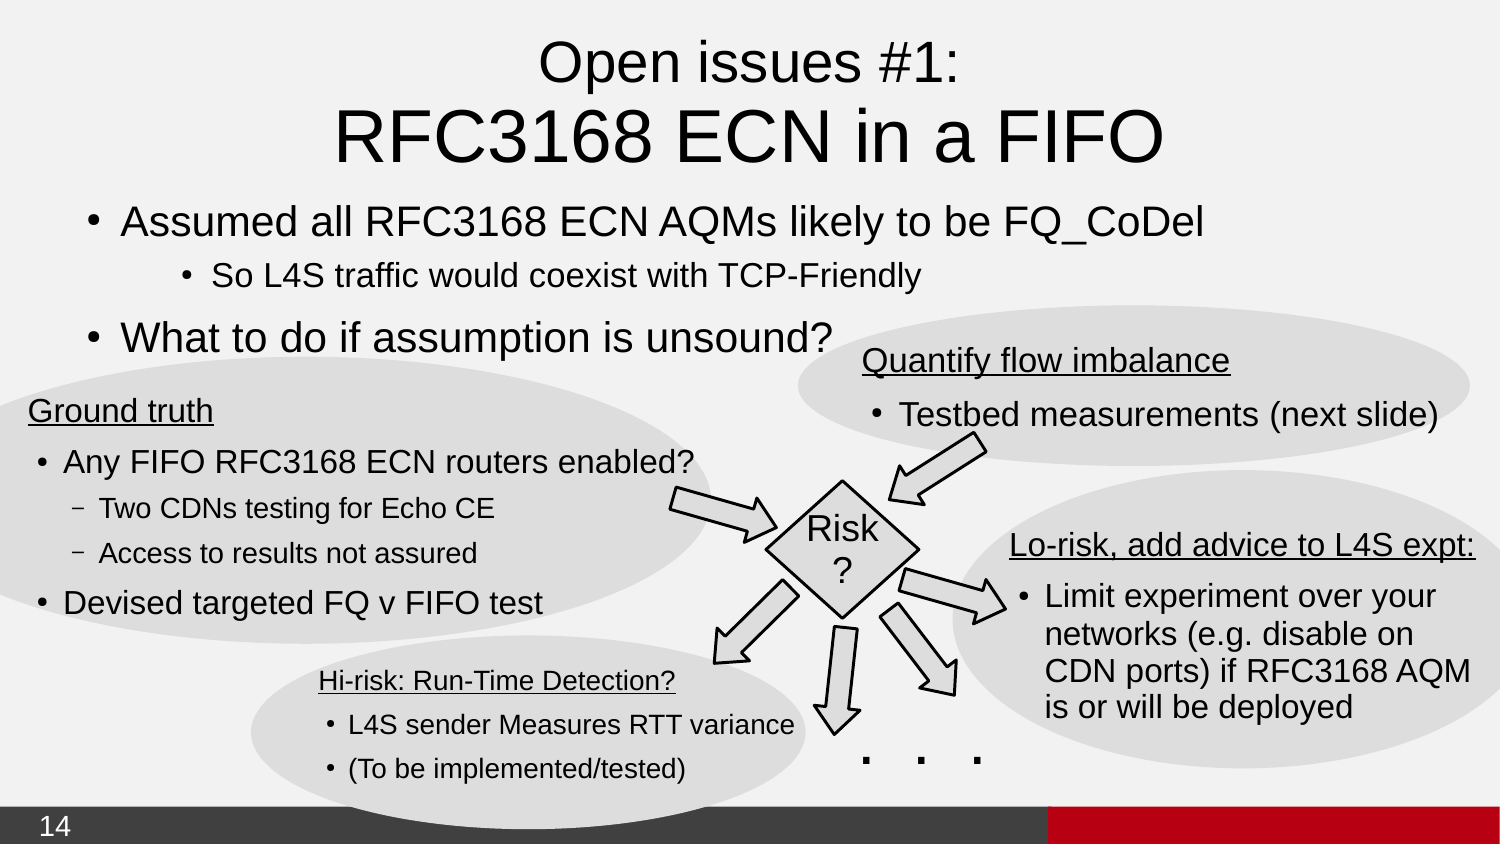

# Open issues #1: RFC3168 ECN in a FIFO
Assumed all RFC3168 ECN AQMs likely to be FQ_CoDel
So L4S traffic would coexist with TCP-Friendly
What to do if assumption is unsound?
Quantify flow imbalance
Testbed measurements (next slide)
Ground truth
Any FIFO RFC3168 ECN routers enabled?
Two CDNs testing for Echo CE
Access to results not assured
Devised targeted FQ v FIFO test
Risk
?
Lo-risk, add advice to L4S expt:
Limit experiment over your networks (e.g. disable on CDN ports) if RFC3168 AQM is or will be deployed
Hi-risk: Run-Time Detection?
L4S sender Measures RTT variance
(To be implemented/tested)
. . .
14